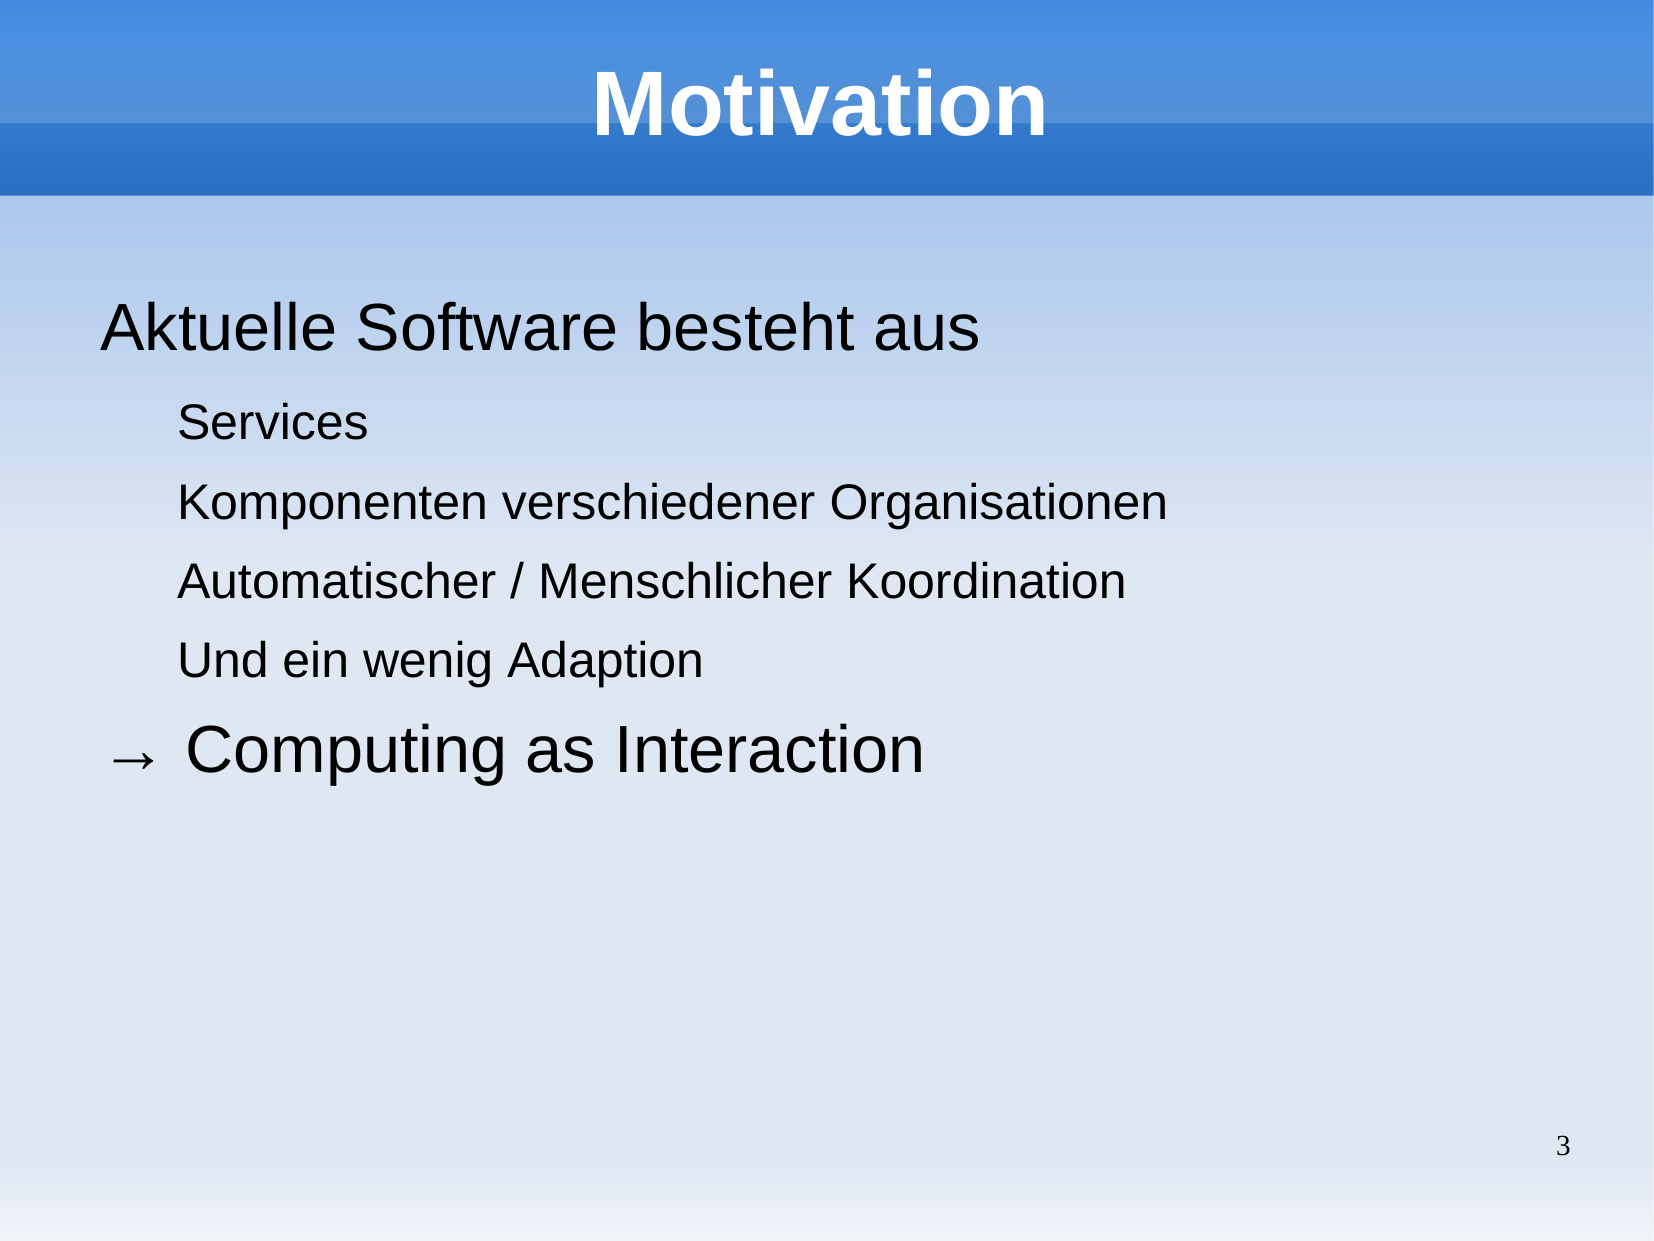

# Motivation
Aktuelle Software besteht aus
Services
Komponenten verschiedener Organisationen
Automatischer / Menschlicher Koordination
Und ein wenig Adaption
→ Computing as Interaction
3